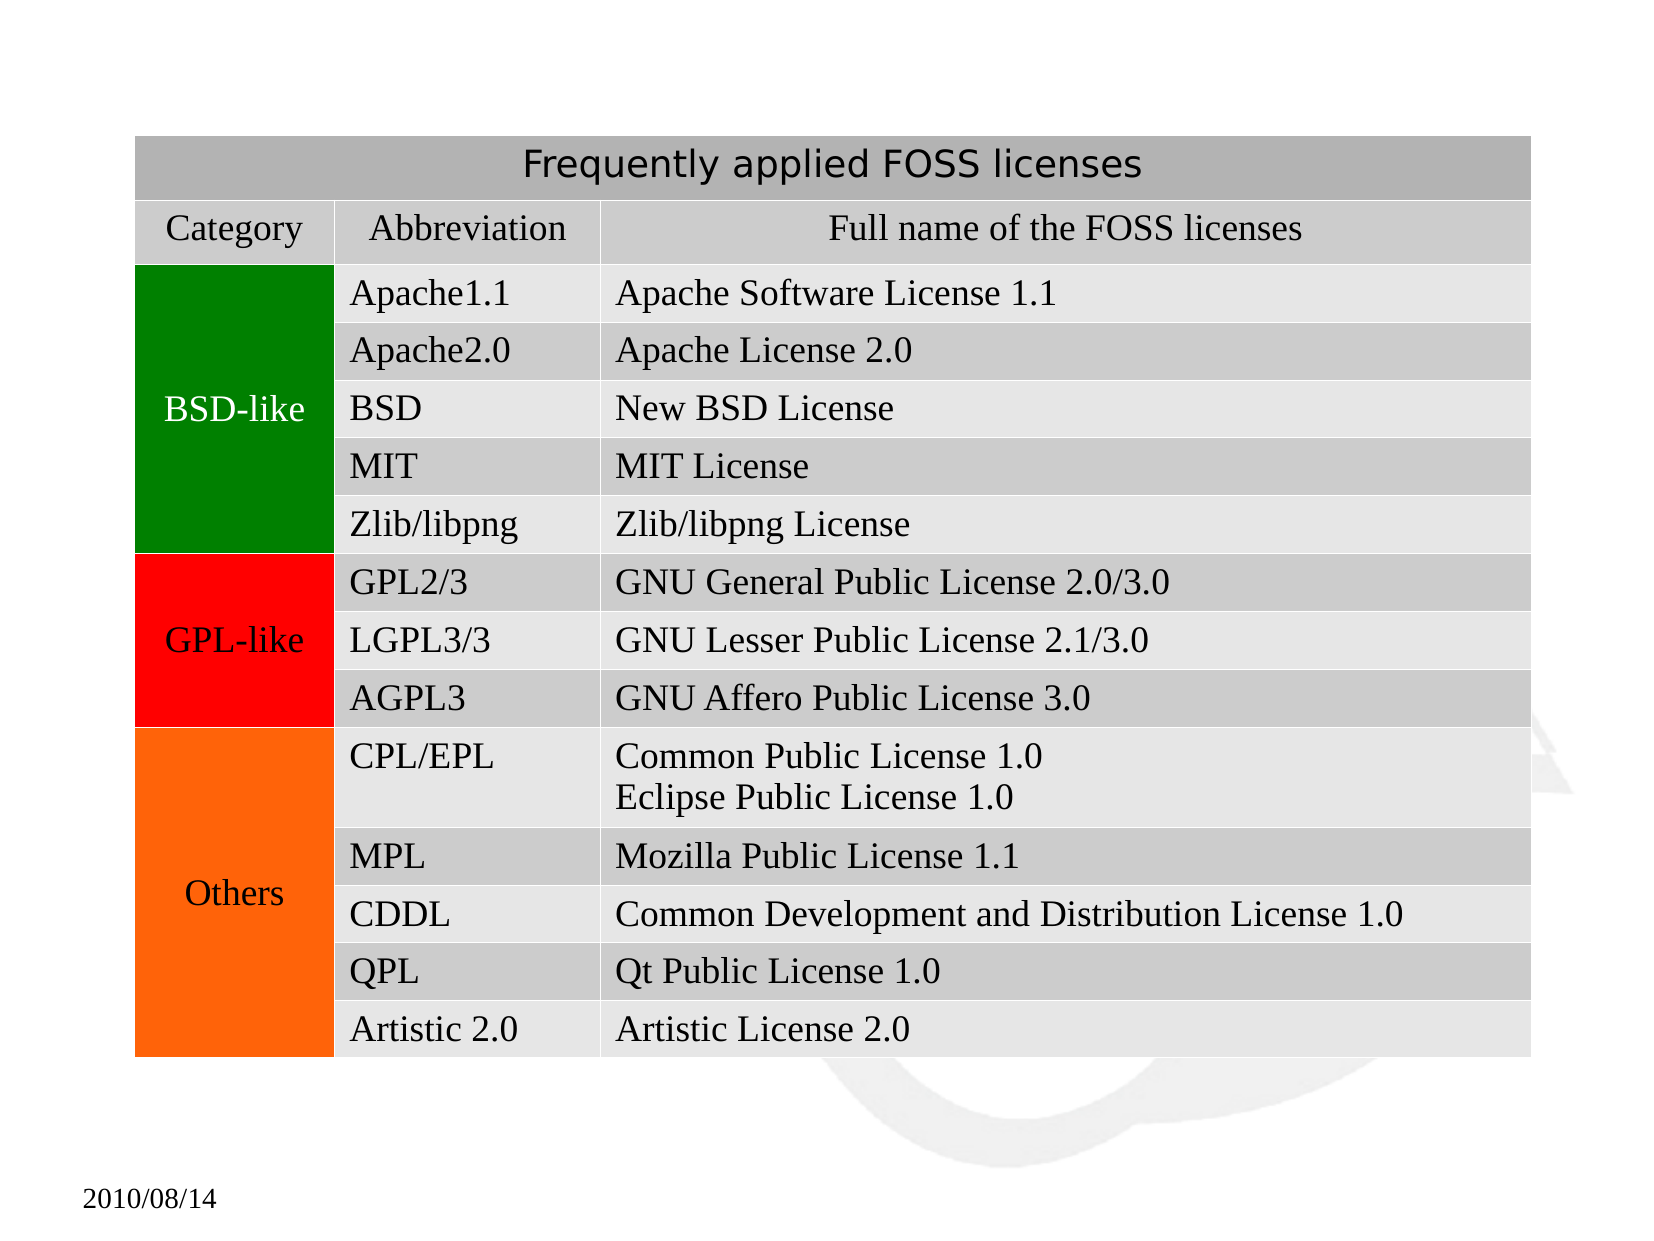

| Frequently applied FOSS licenses | | |
| --- | --- | --- |
| Category | Abbreviation | Full name of the FOSS licenses |
| BSD-like | Apache1.1 | Apache Software License 1.1 |
| | Apache2.0 | Apache License 2.0 |
| | BSD | New BSD License |
| | MIT | MIT License |
| | Zlib/libpng | Zlib/libpng License |
| GPL-like | GPL2/3 | GNU General Public License 2.0/3.0 |
| | LGPL3/3 | GNU Lesser Public License 2.1/3.0 |
| | AGPL3 | GNU Affero Public License 3.0 |
| Others | CPL/EPL | Common Public License 1.0 Eclipse Public License 1.0 |
| | MPL | Mozilla Public License 1.1 |
| | CDDL | Common Development and Distribution License 1.0 |
| | QPL | Qt Public License 1.0 |
| | Artistic 2.0 | Artistic License 2.0 |
2010/08/14